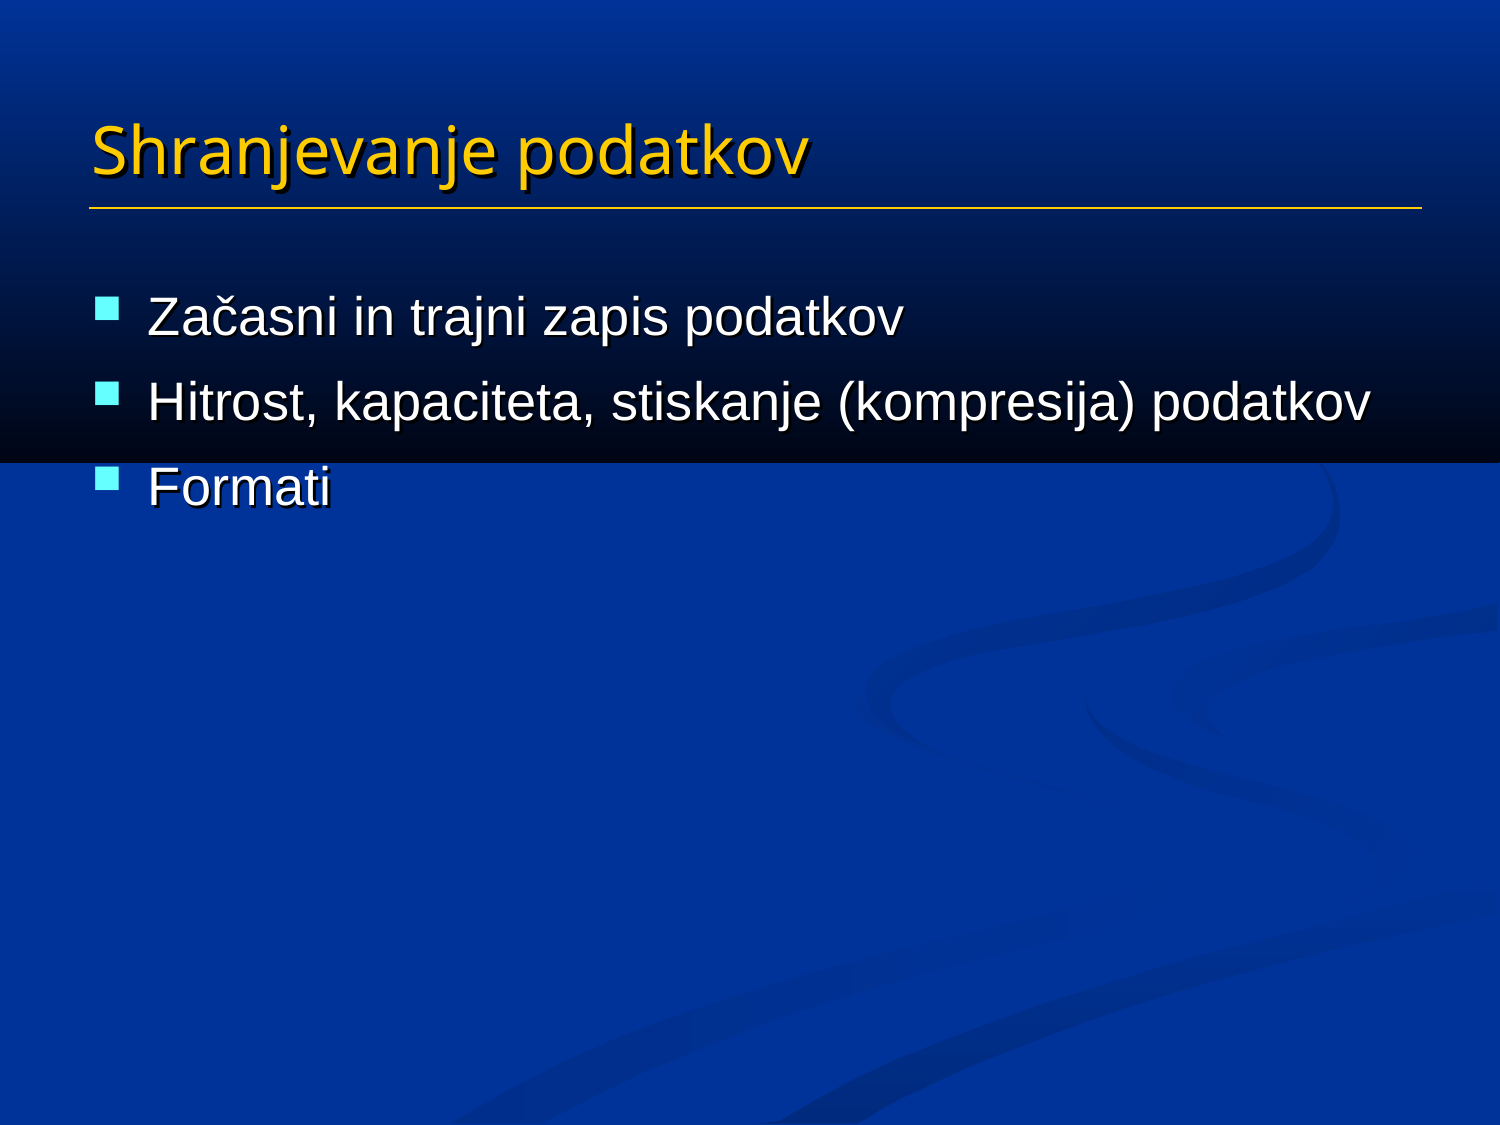

Shranjevanje podatkov
# Začasni in trajni zapis podatkov
Hitrost, kapaciteta, stiskanje (kompresija) podatkov
Formati